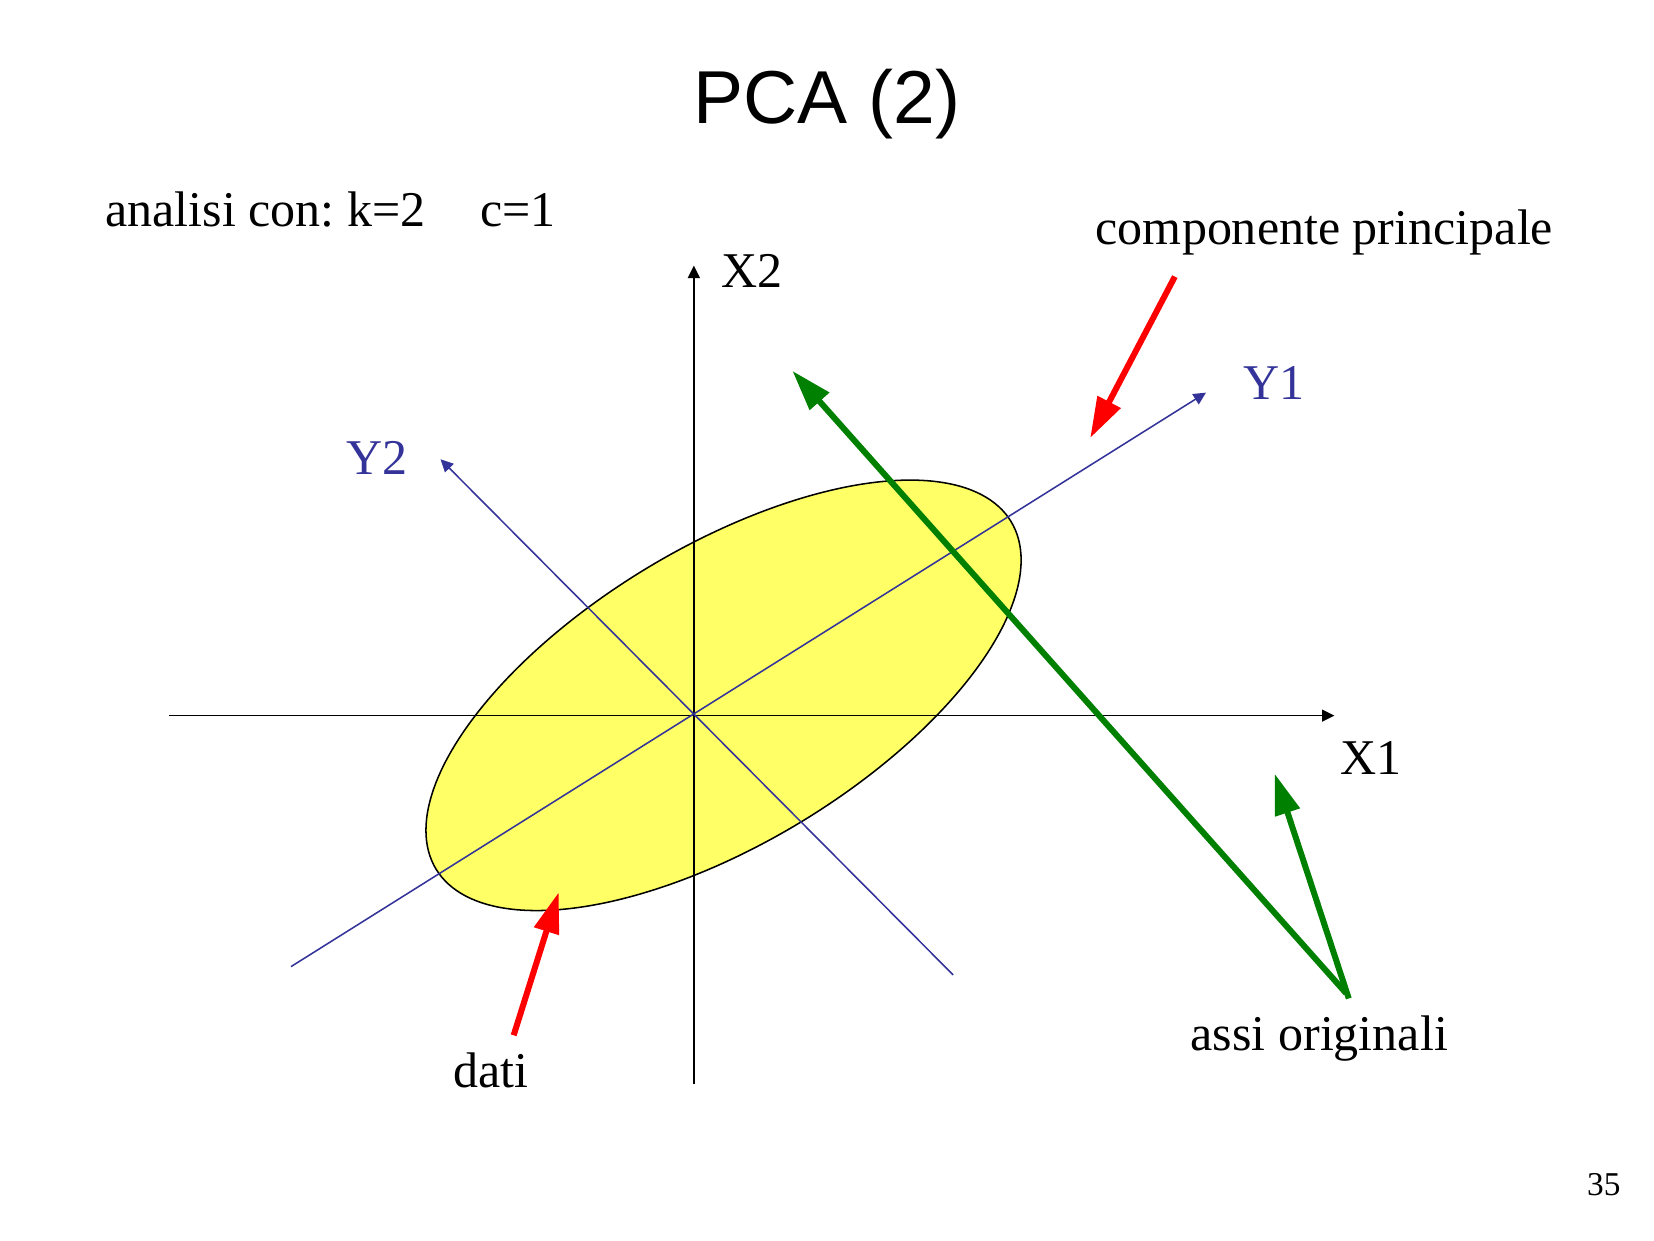

# PCA (2)
analisi con: k=2	c=1
componente principale
X2
Y1
Y2
X1
assi originali
dati